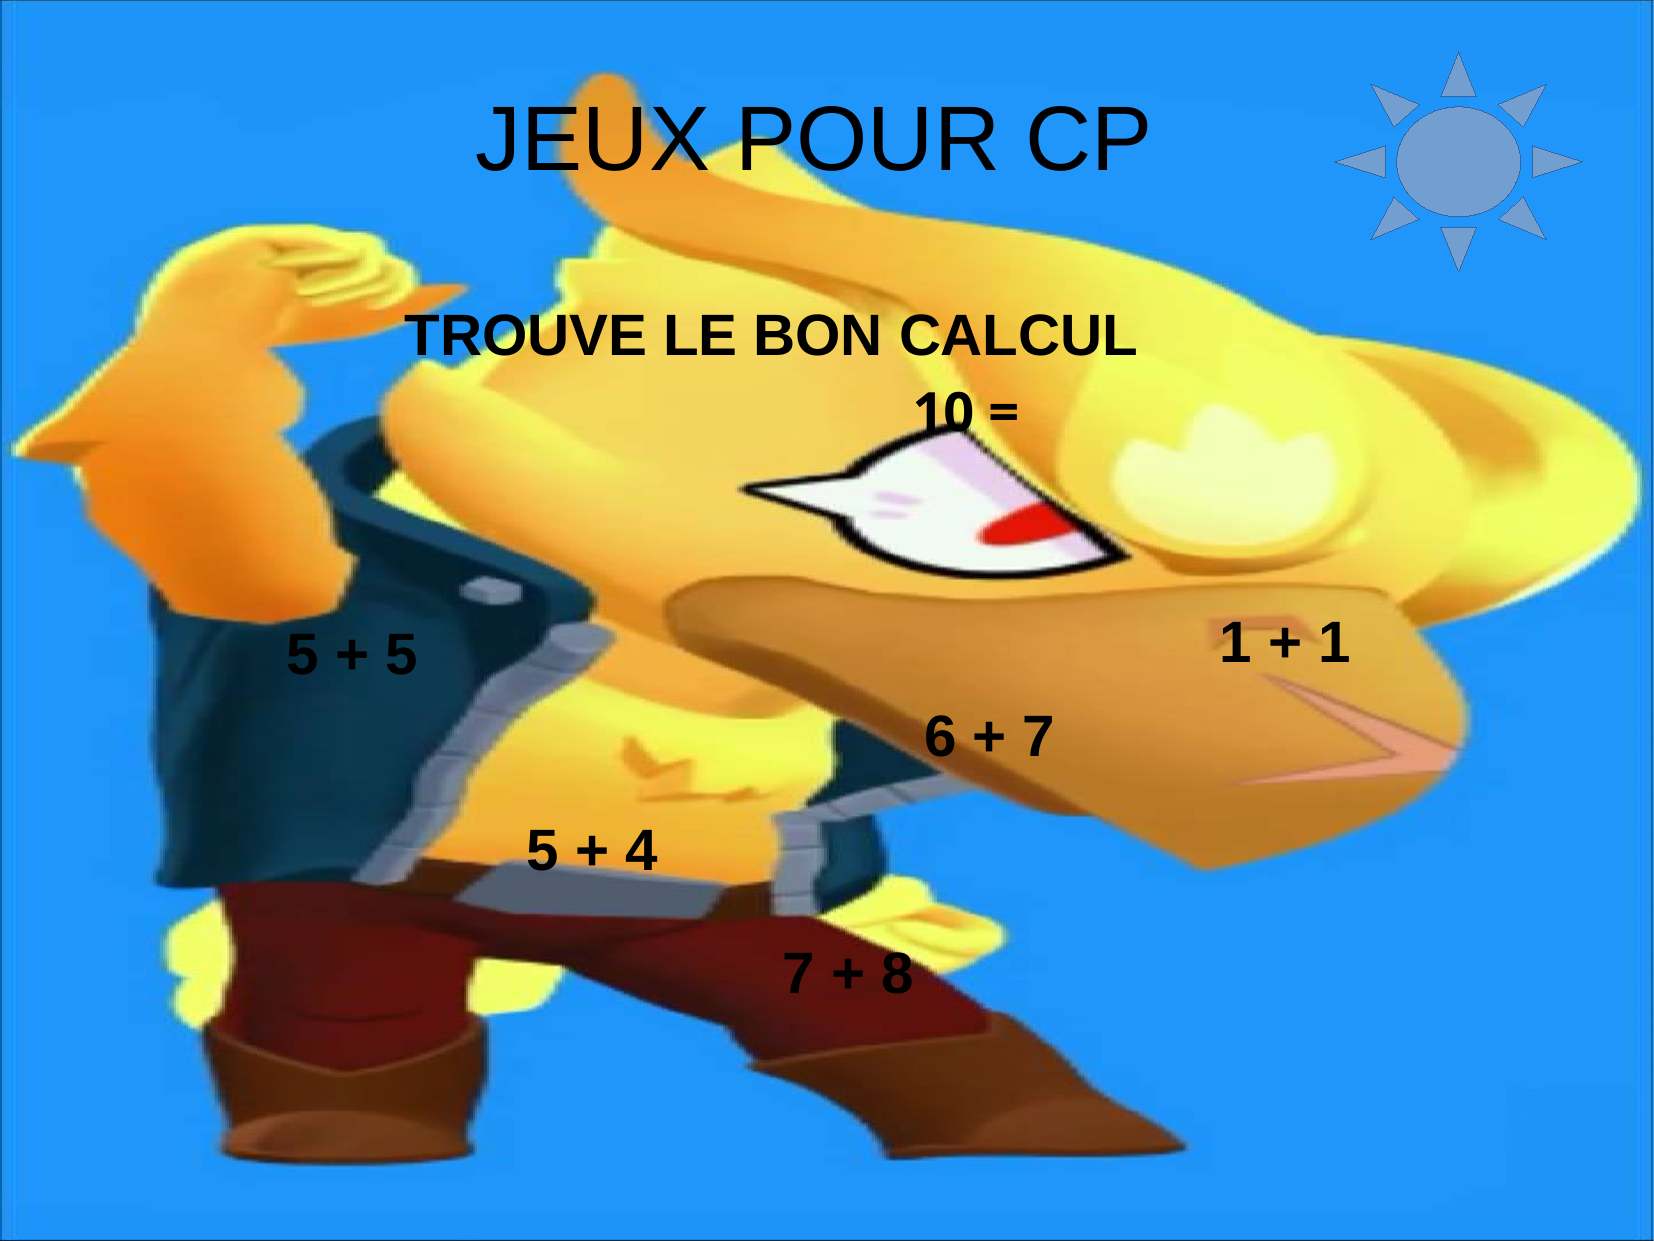

# JEUX POUR CP
TROUVE LE BON CALCUL
10 =
1 + 1
5 + 5
6 + 7
5 + 4
7 + 8